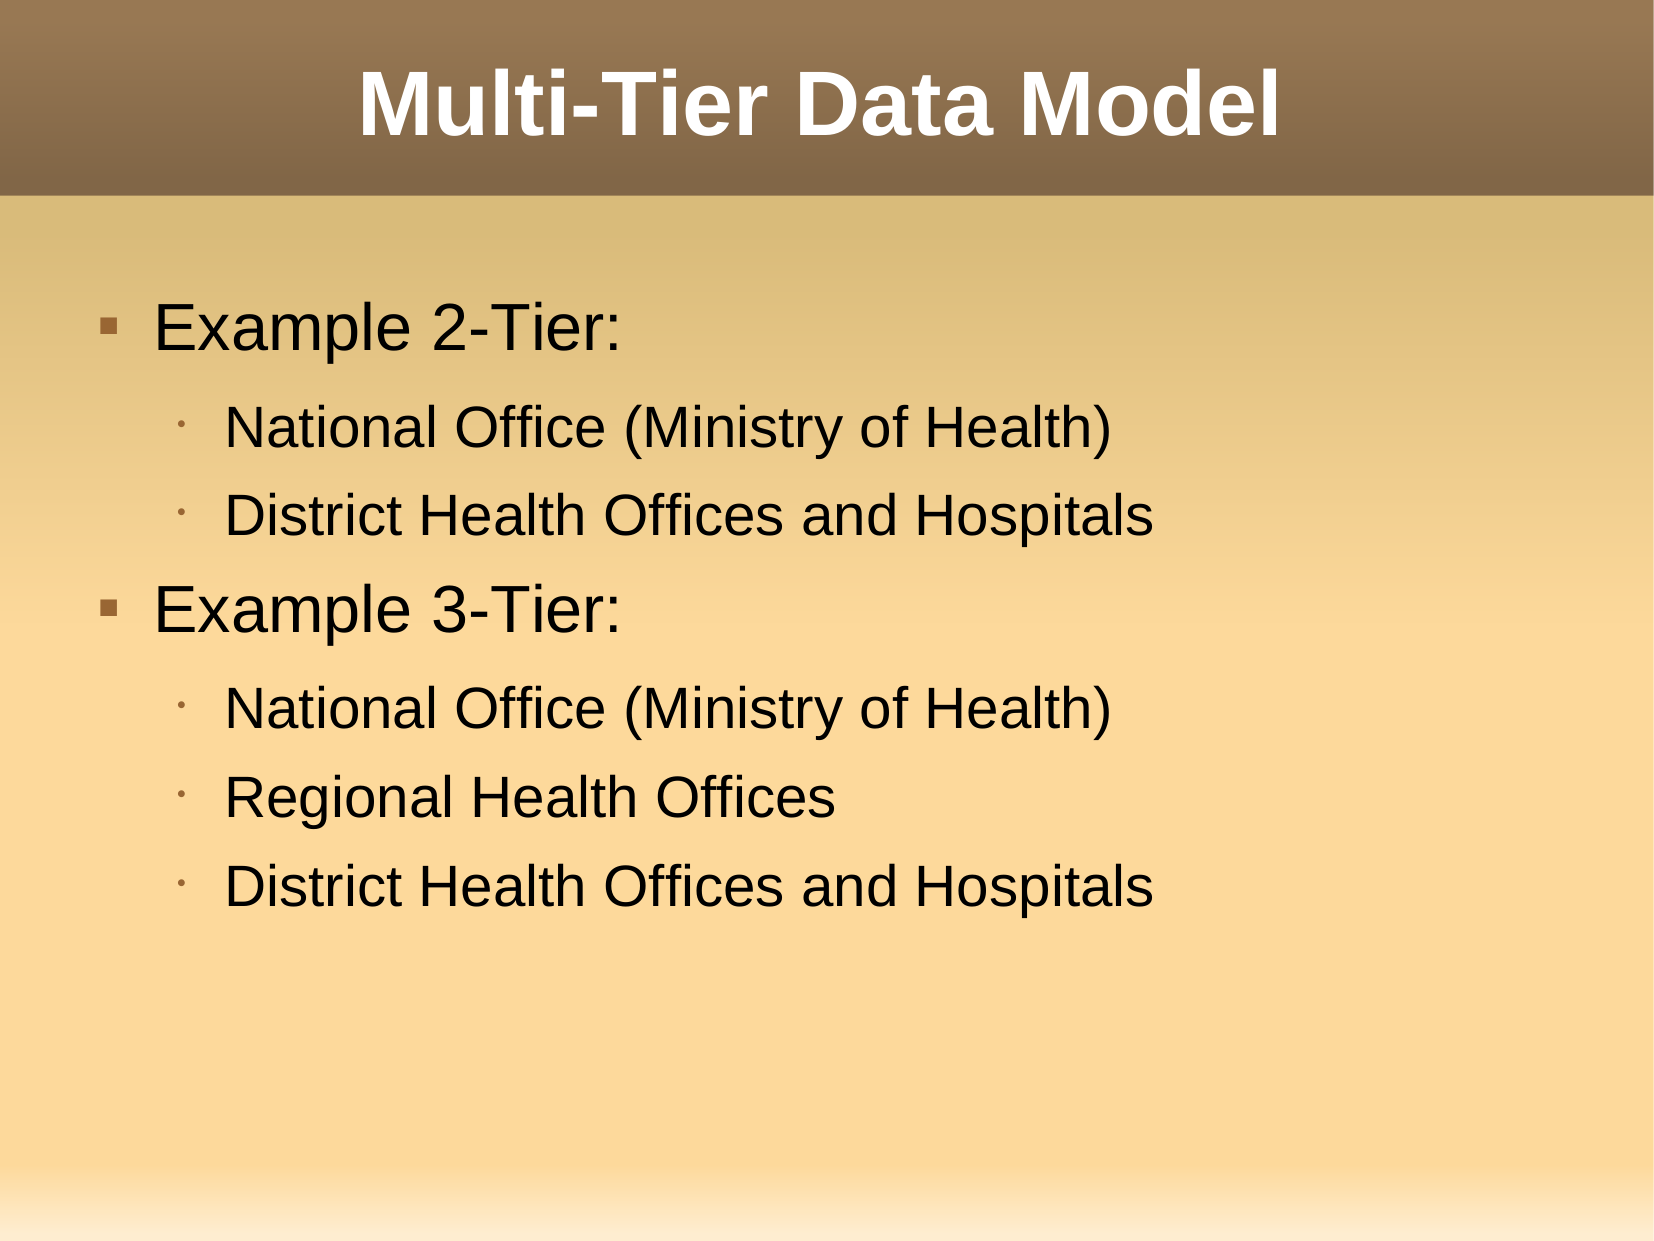

# Multi-Tier Data Model
Example 2-Tier:
National Office (Ministry of Health)
District Health Offices and Hospitals
Example 3-Tier:
National Office (Ministry of Health)
Regional Health Offices
District Health Offices and Hospitals